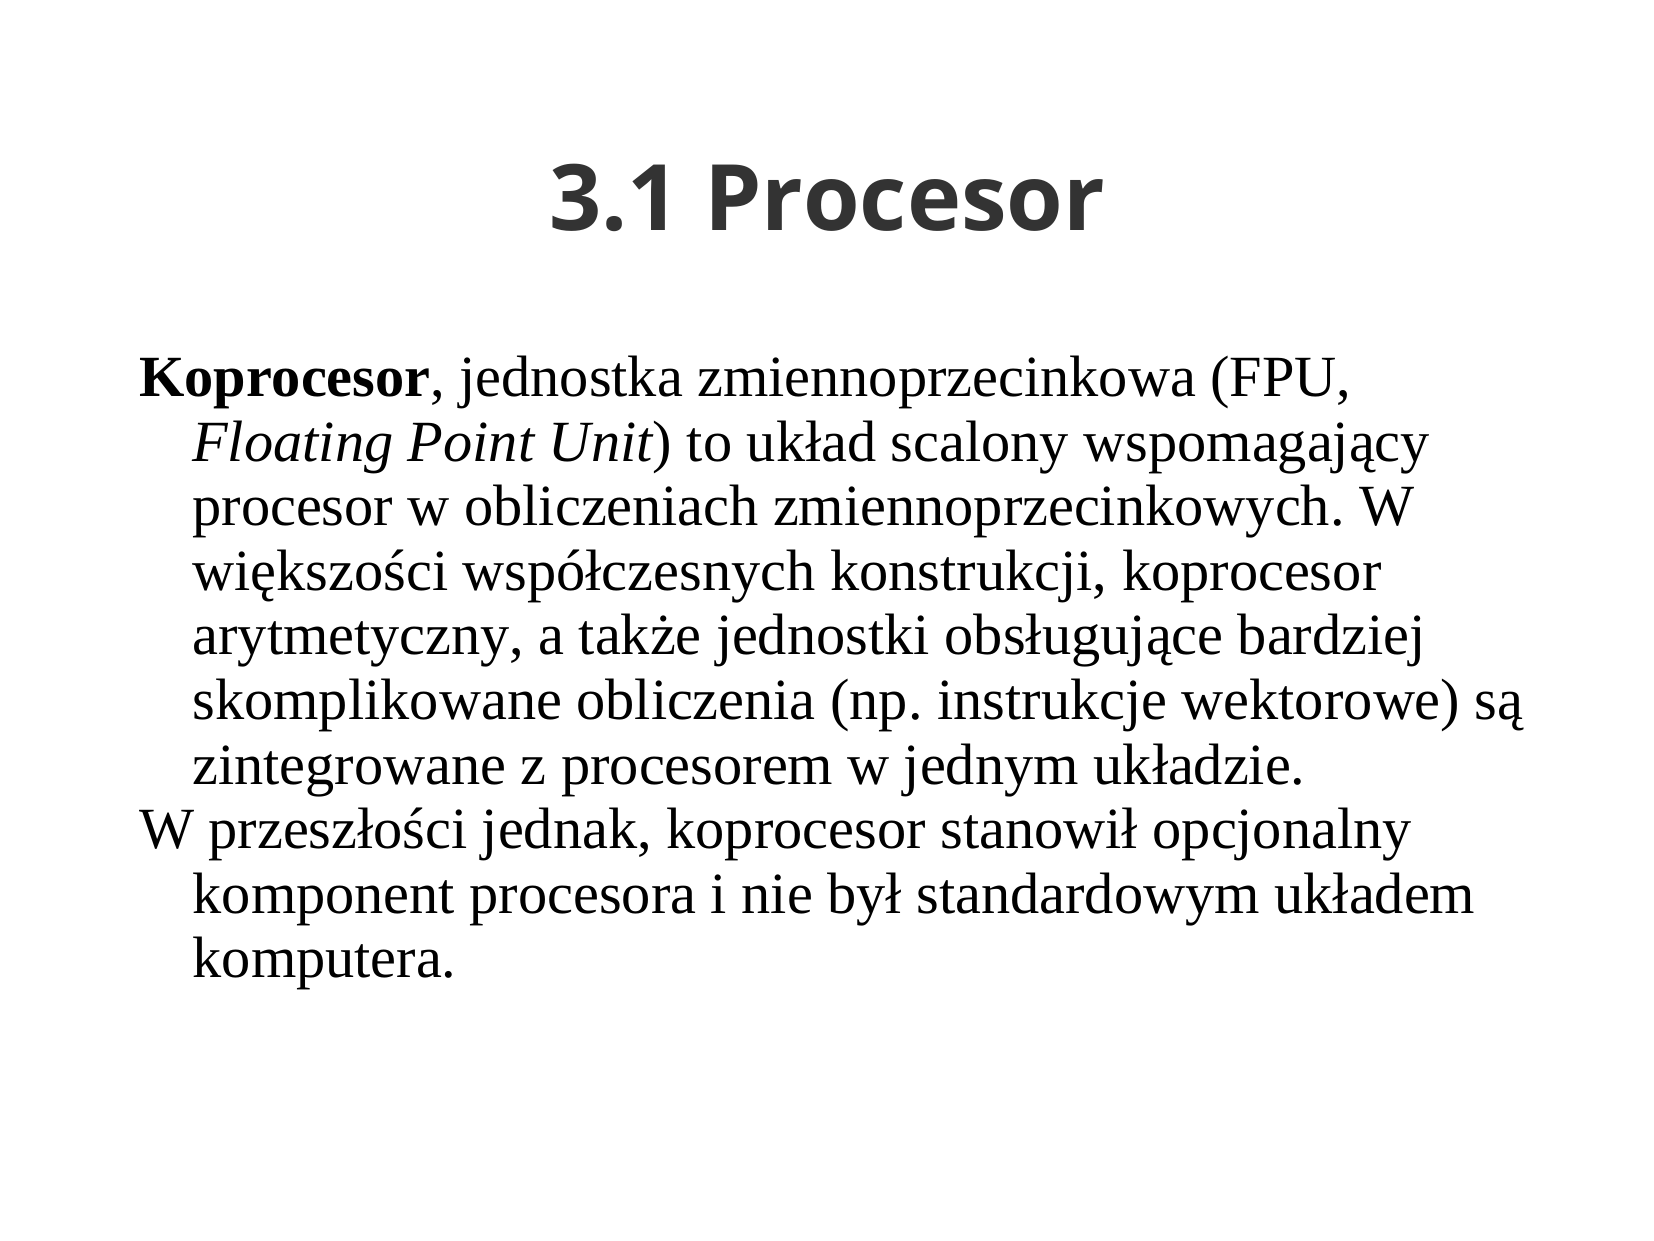

# 3.1 Procesor
Koprocesor, jednostka zmiennoprzecinkowa (FPU, Floating Point Unit) to układ scalony wspomagający procesor w obliczeniach zmiennoprzecinkowych. W większości współczesnych konstrukcji, koprocesor arytmetyczny, a także jednostki obsługujące bardziej skomplikowane obliczenia (np. instrukcje wektorowe) są zintegrowane z procesorem w jednym układzie.
W przeszłości jednak, koprocesor stanowił opcjonalny komponent procesora i nie był standardowym układem komputera.